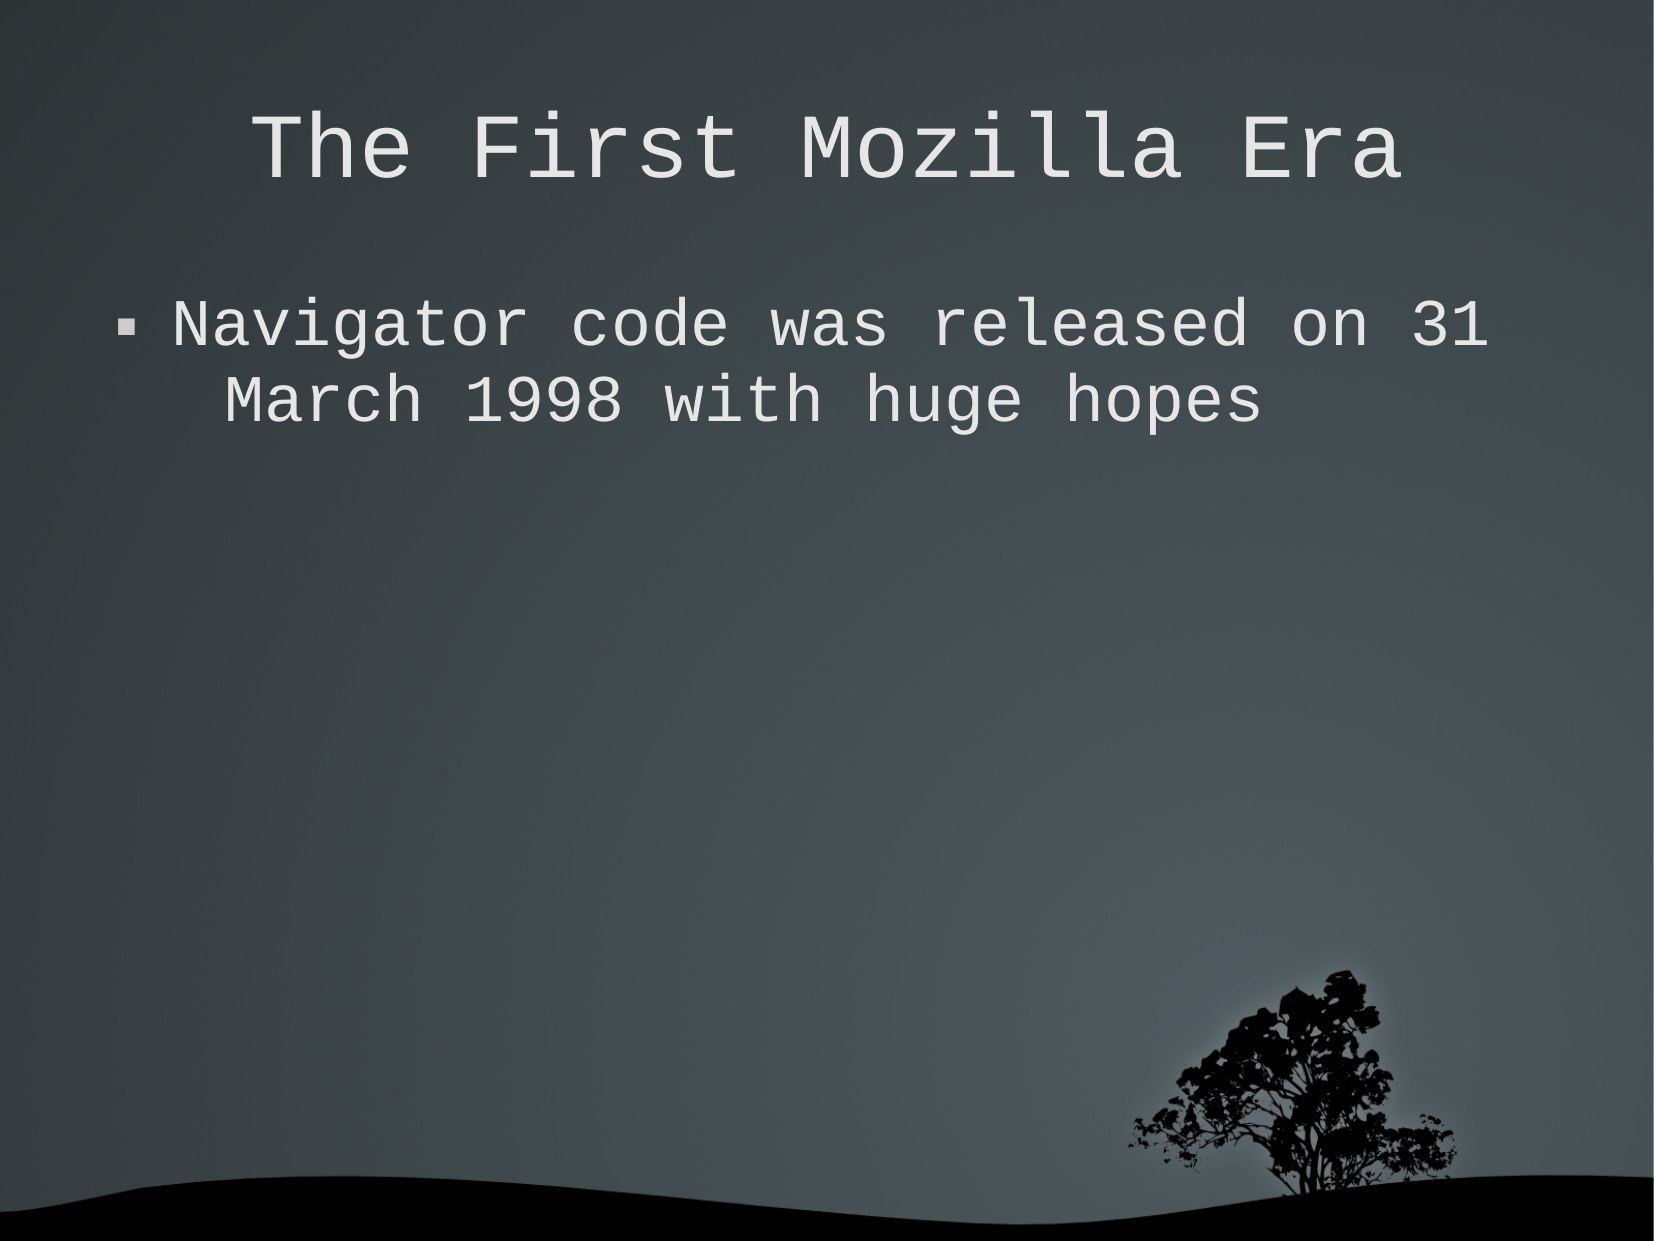

# The First Mozilla Era
Navigator code was released on 31 March 1998 with huge hopes